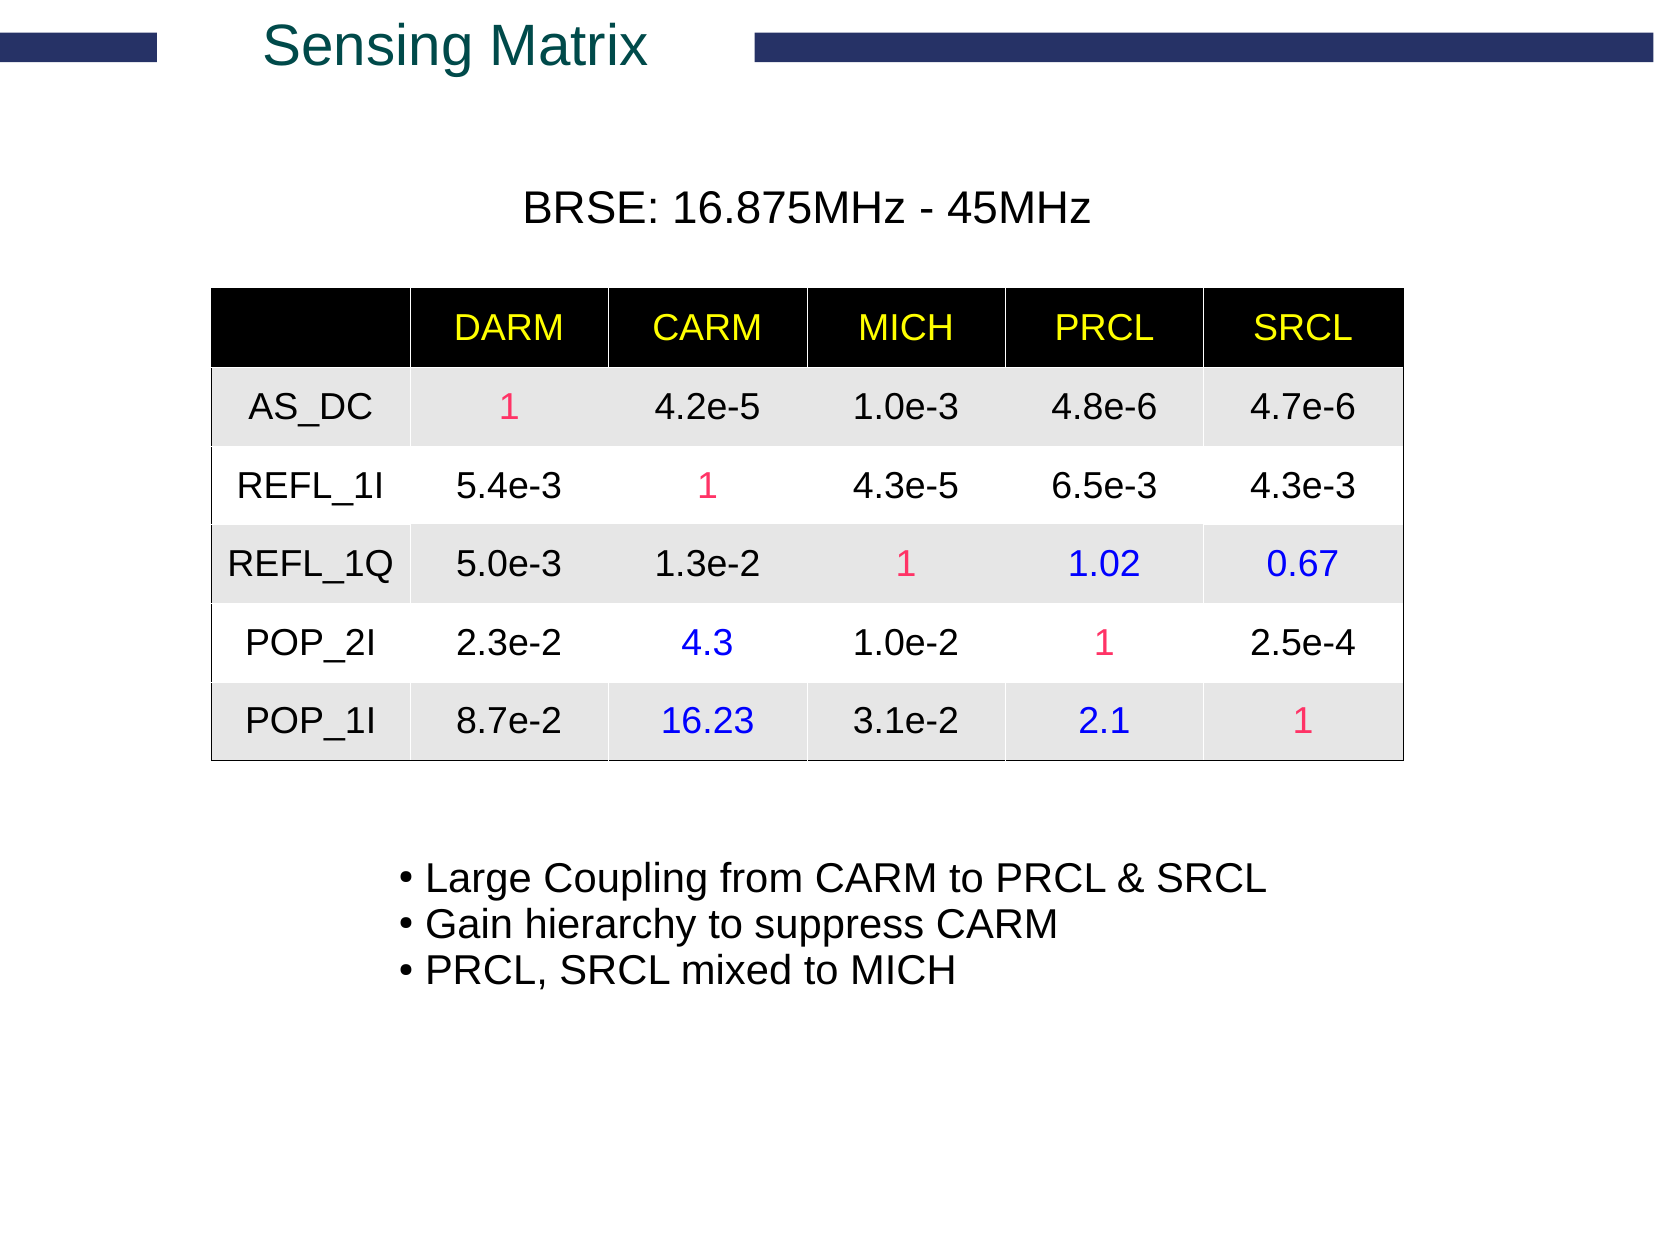

# Sensing Matrix
BRSE: 16.875MHz - 45MHz
| | DARM | CARM | MICH | PRCL | SRCL |
| --- | --- | --- | --- | --- | --- |
| AS\_DC | 1 | 4.2e-5 | 1.0e-3 | 4.8e-6 | 4.7e-6 |
| REFL\_1I | 5.4e-3 | 1 | 4.3e-5 | 6.5e-3 | 4.3e-3 |
| REFL\_1Q | 5.0e-3 | 1.3e-2 | 1 | 1.02 | 0.67 |
| POP\_2I | 2.3e-2 | 4.3 | 1.0e-2 | 1 | 2.5e-4 |
| POP\_1I | 8.7e-2 | 16.23 | 3.1e-2 | 2.1 | 1 |
 Large Coupling from CARM to PRCL & SRCL
 Gain hierarchy to suppress CARM
 PRCL, SRCL mixed to MICH